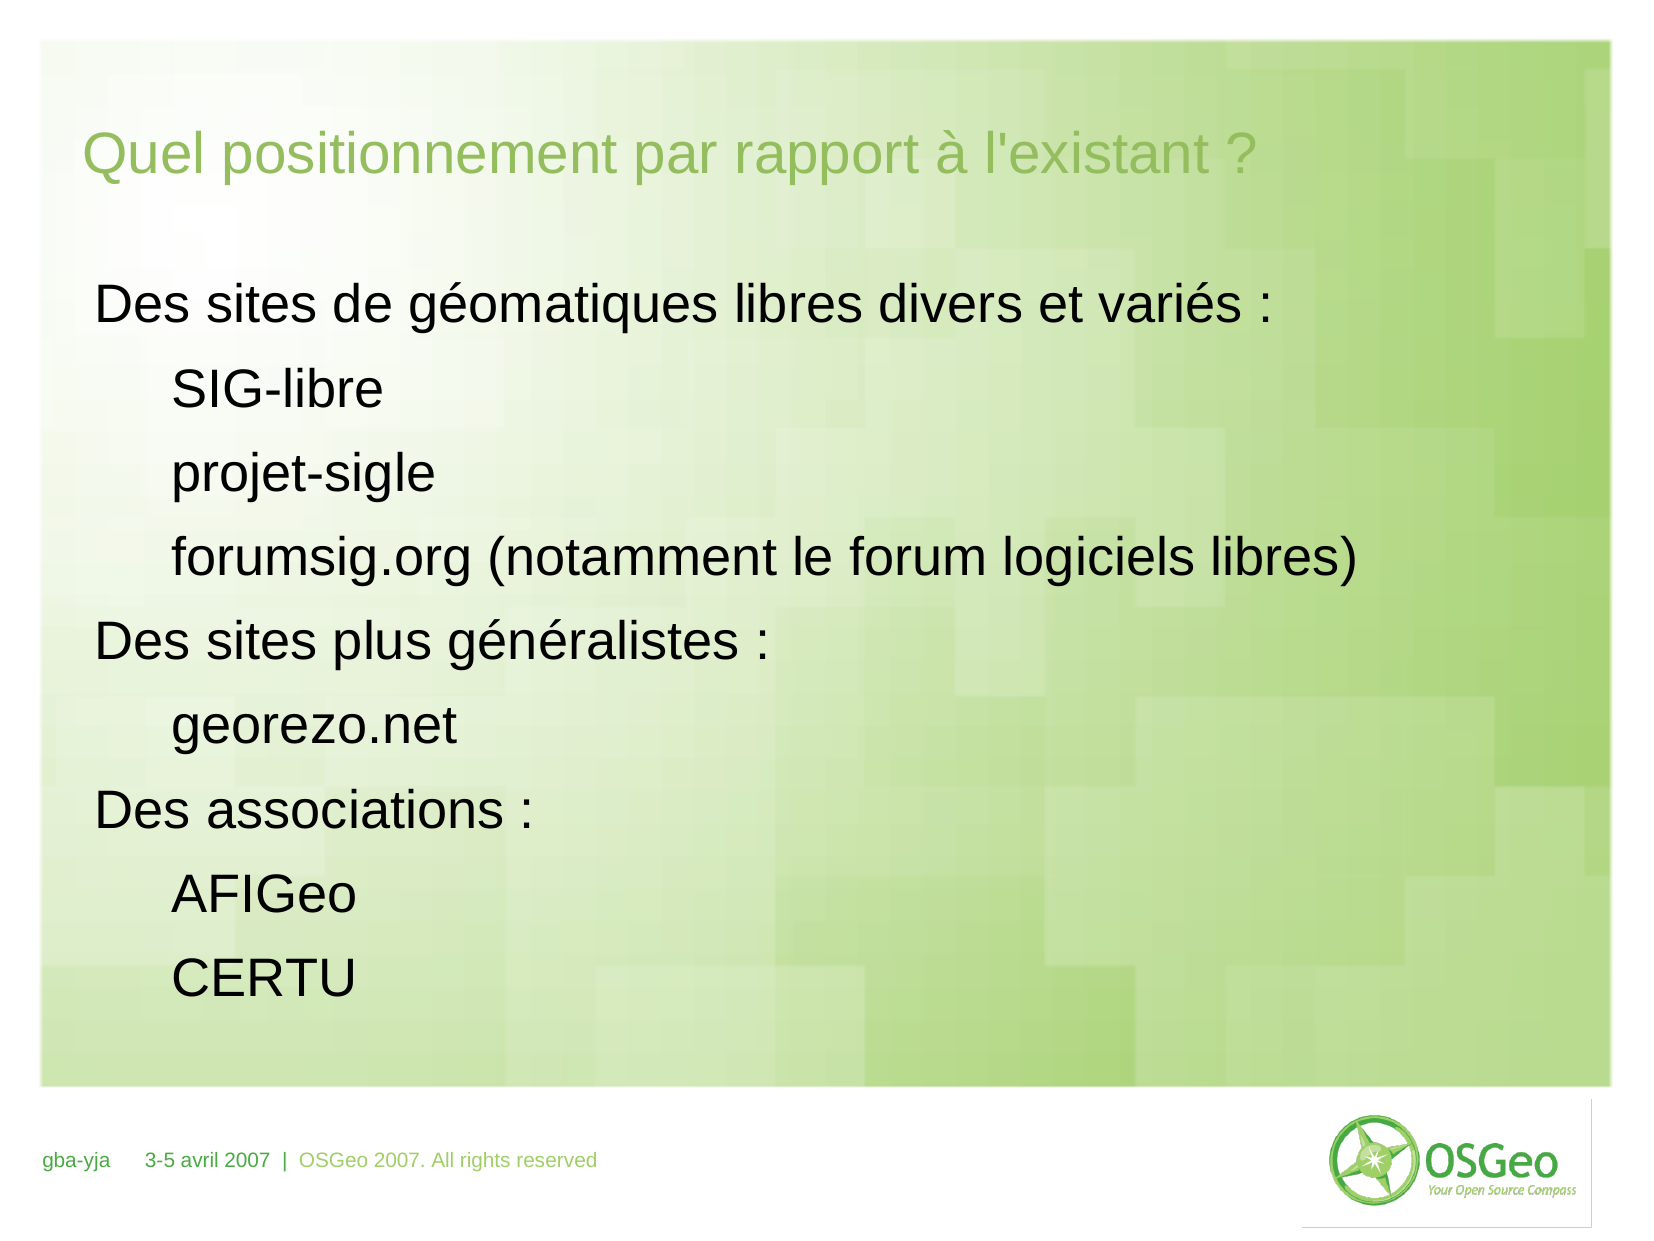

# Quel positionnement par rapport à l'existant ?
Des sites de géomatiques libres divers et variés :
SIG-libre
projet-sigle
forumsig.org (notamment le forum logiciels libres)
Des sites plus généralistes :
georezo.net
Des associations :
AFIGeo
CERTU